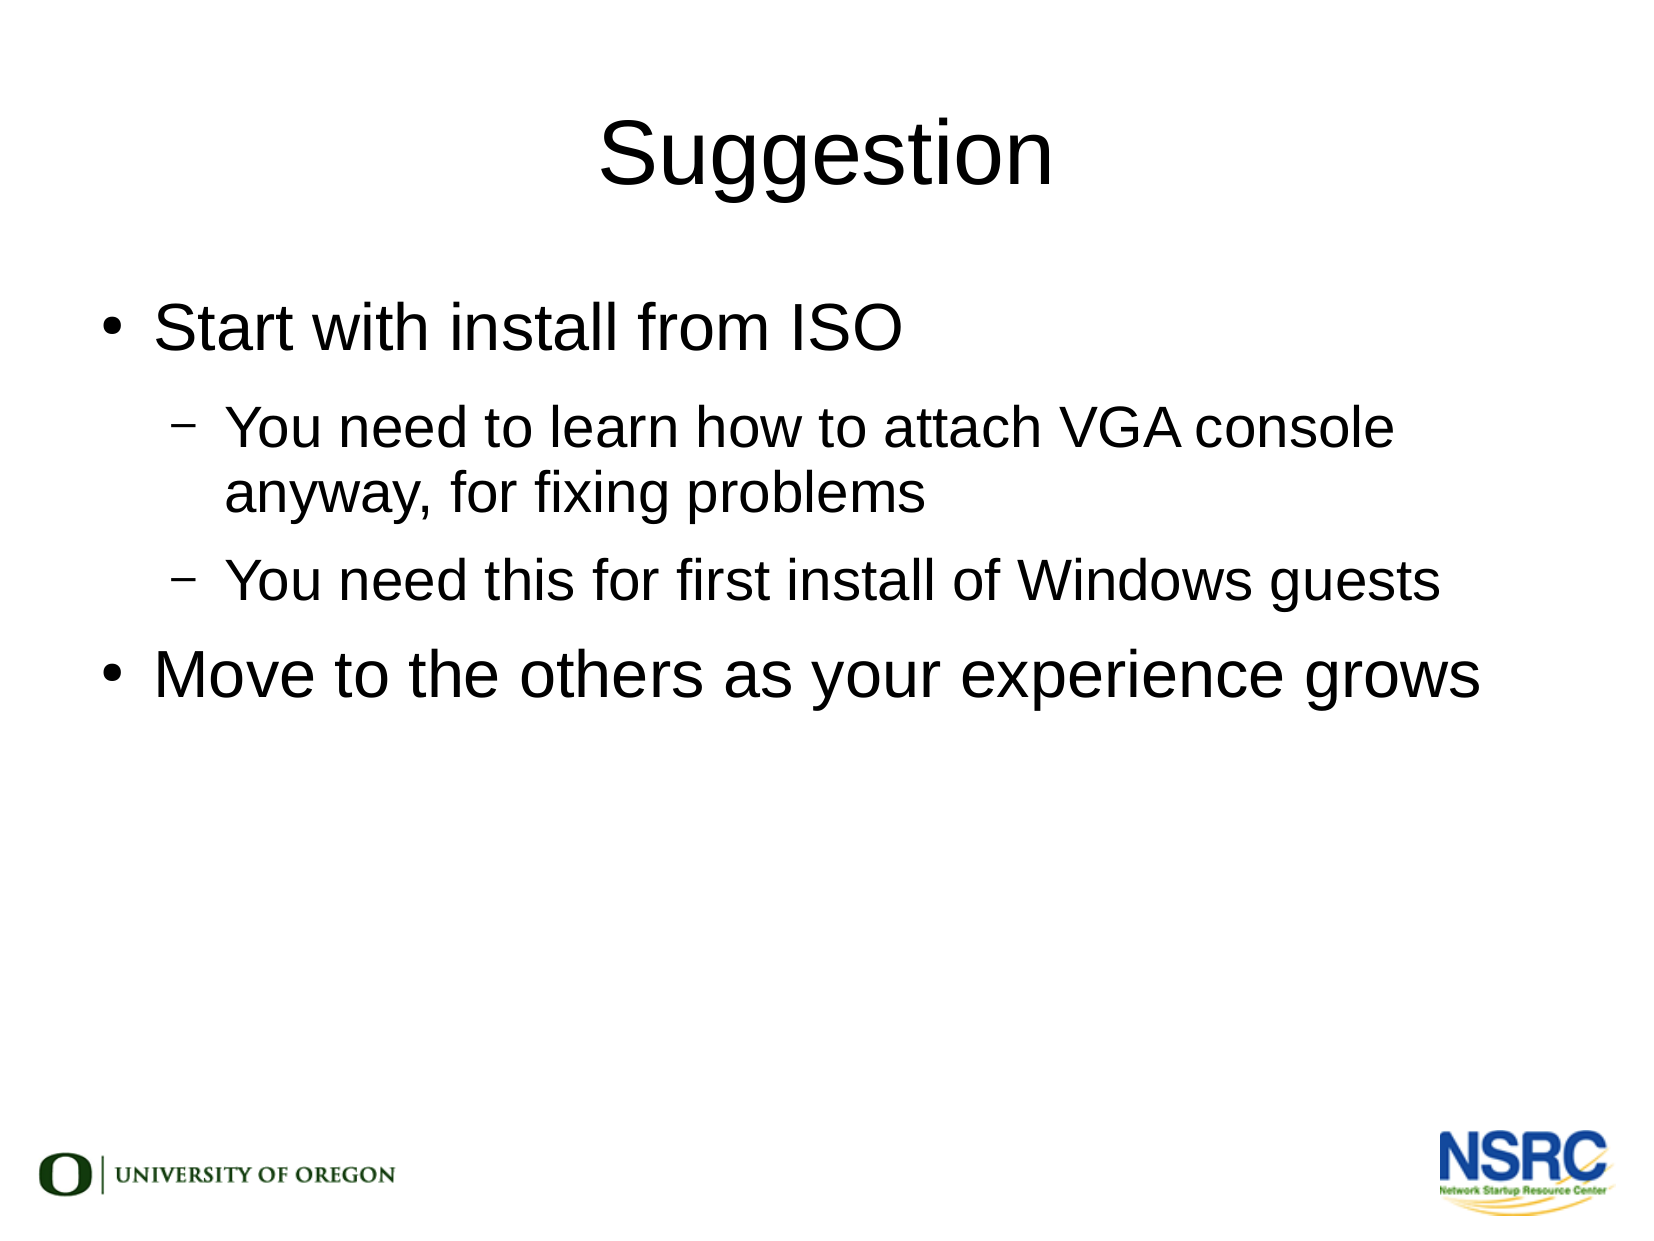

# Suggestion
Start with install from ISO
You need to learn how to attach VGA console anyway, for fixing problems
You need this for first install of Windows guests
Move to the others as your experience grows